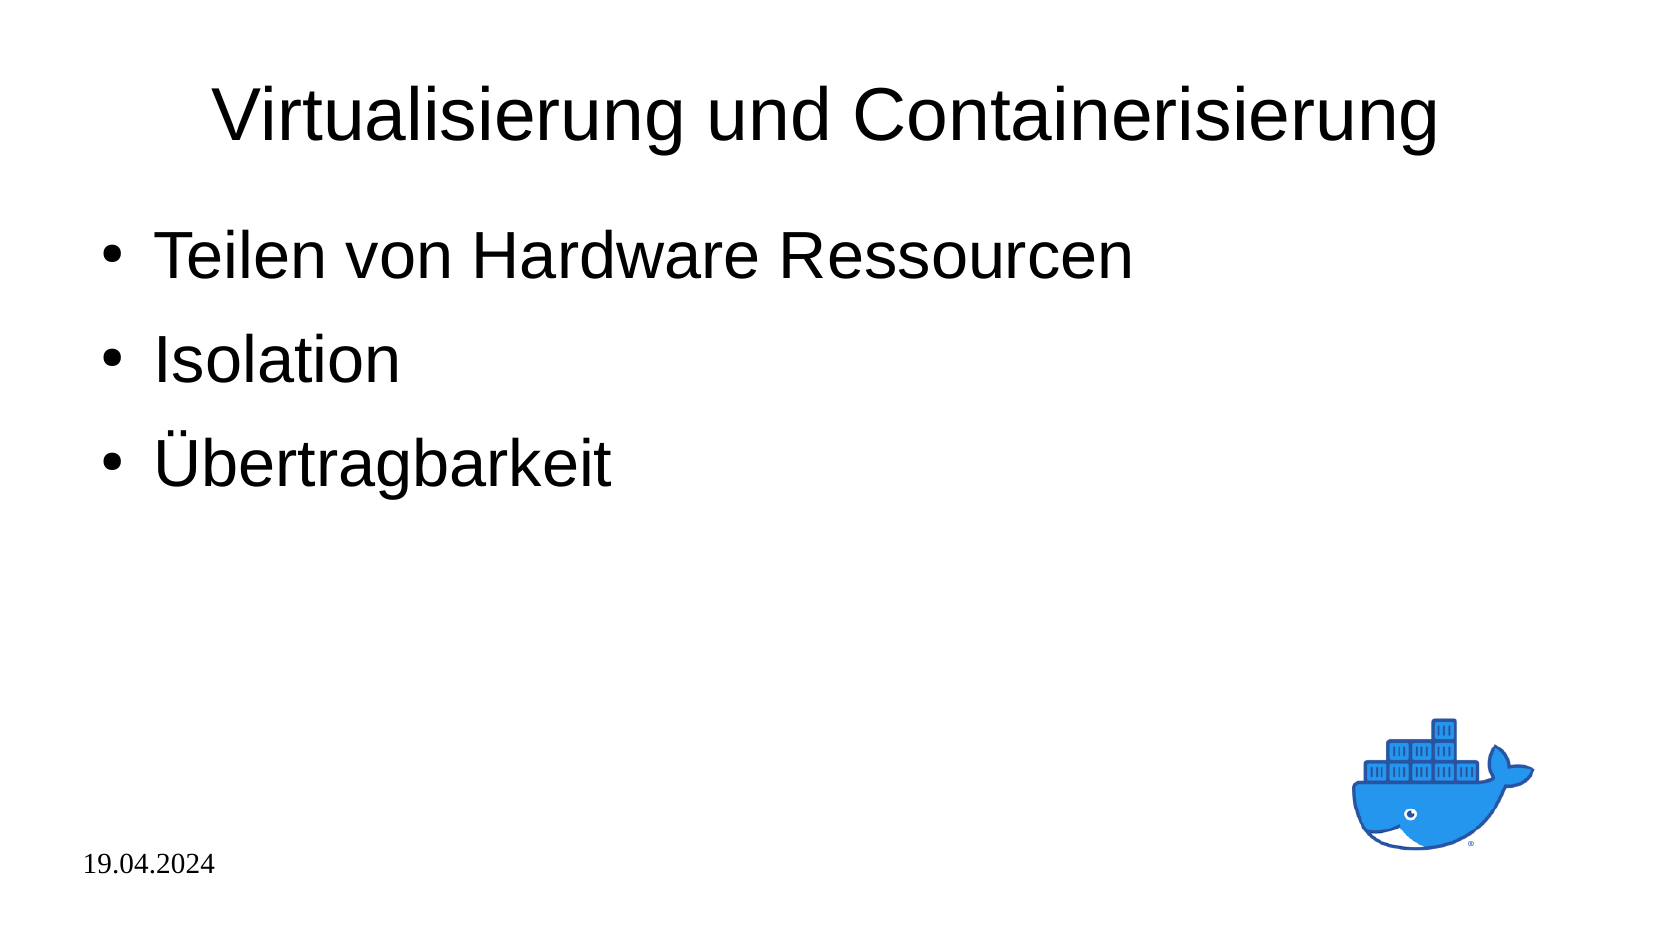

# Virtualisierung und Containerisierung
Teilen von Hardware Ressourcen
Isolation
Übertragbarkeit